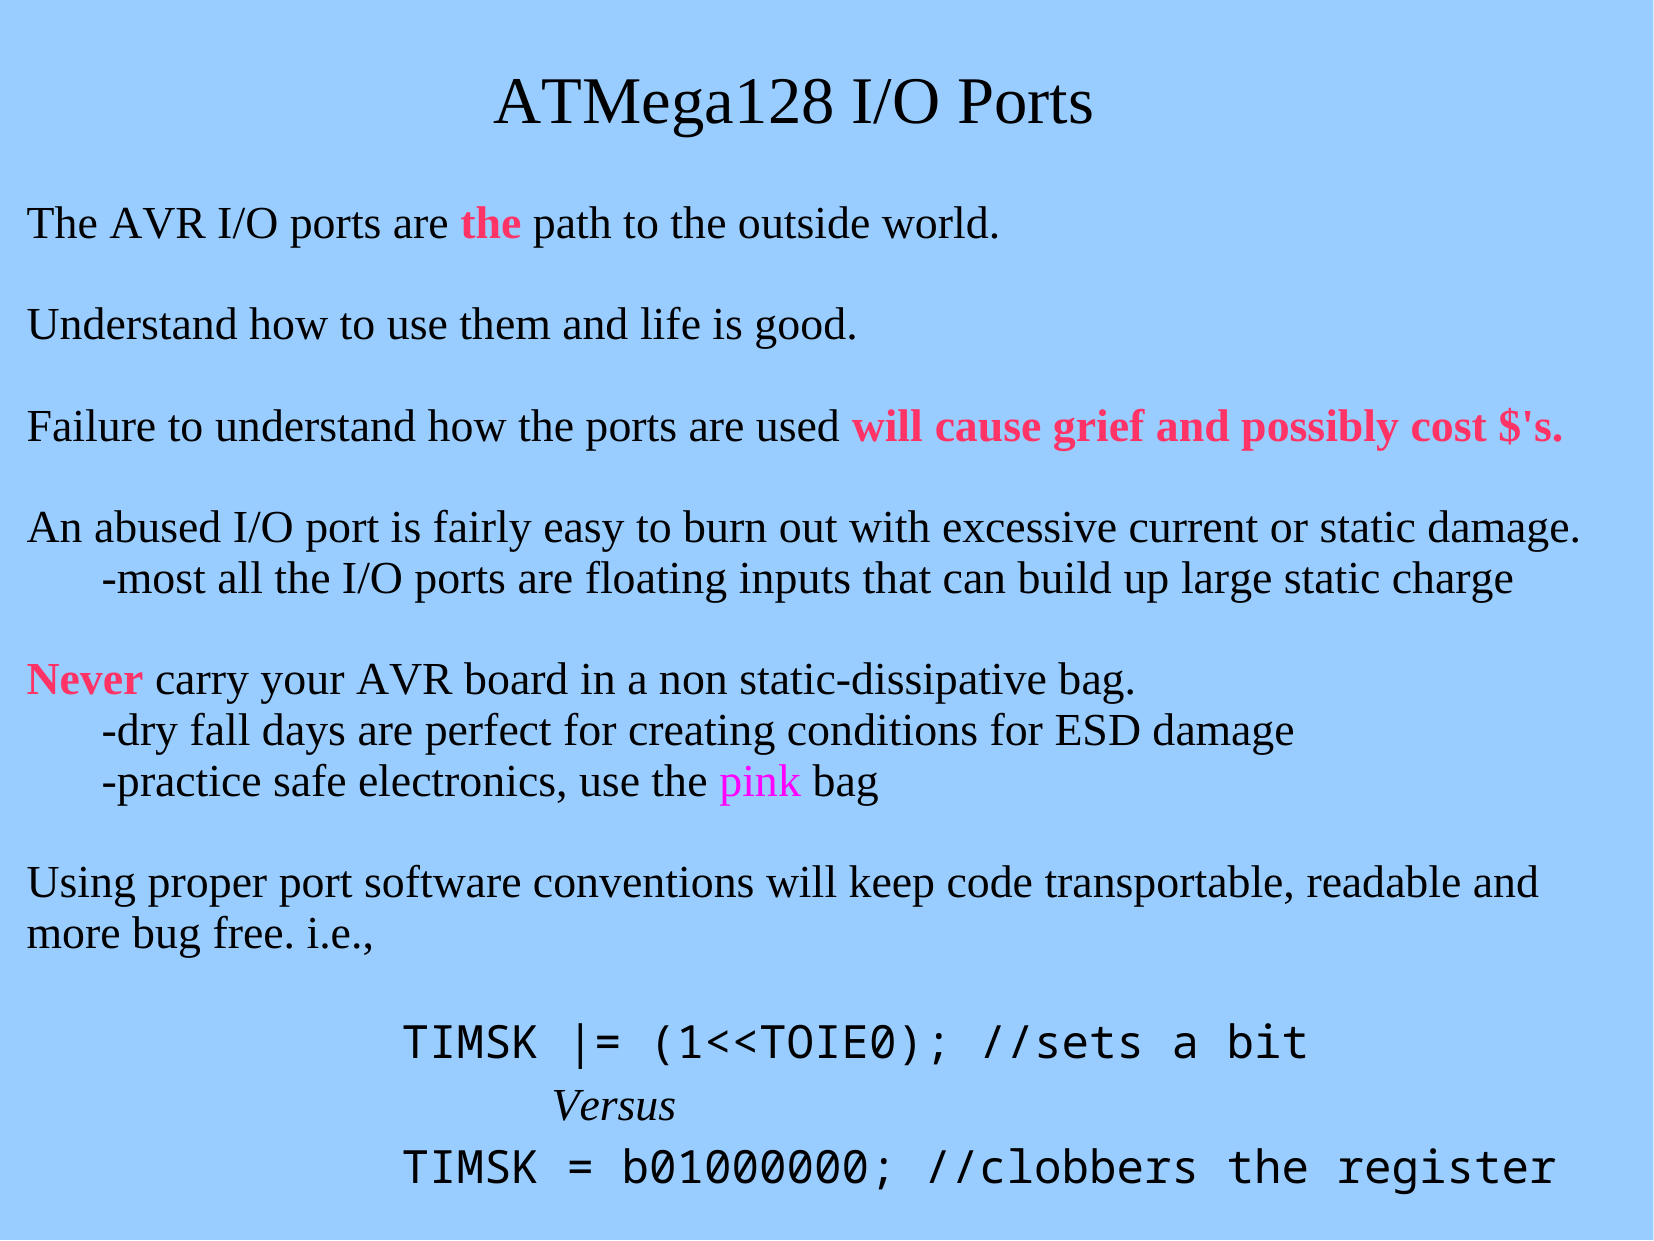

ATMega128 I/O Ports
The AVR I/O ports are the path to the outside world.
Understand how to use them and life is good.
Failure to understand how the ports are used will cause grief and possibly cost $'s.
An abused I/O port is fairly easy to burn out with excessive current or static damage.
	-most all the I/O ports are floating inputs that can build up large static charge
Never carry your AVR board in a non static-dissipative bag.
	-dry fall days are perfect for creating conditions for ESD damage
	-practice safe electronics, use the pink bag
Using proper port software conventions will keep code transportable, readable and more bug free. i.e.,
					TIMSK |= (1<<TOIE0); //sets a bit
							Versus
					TIMSK = b01000000; //clobbers the register